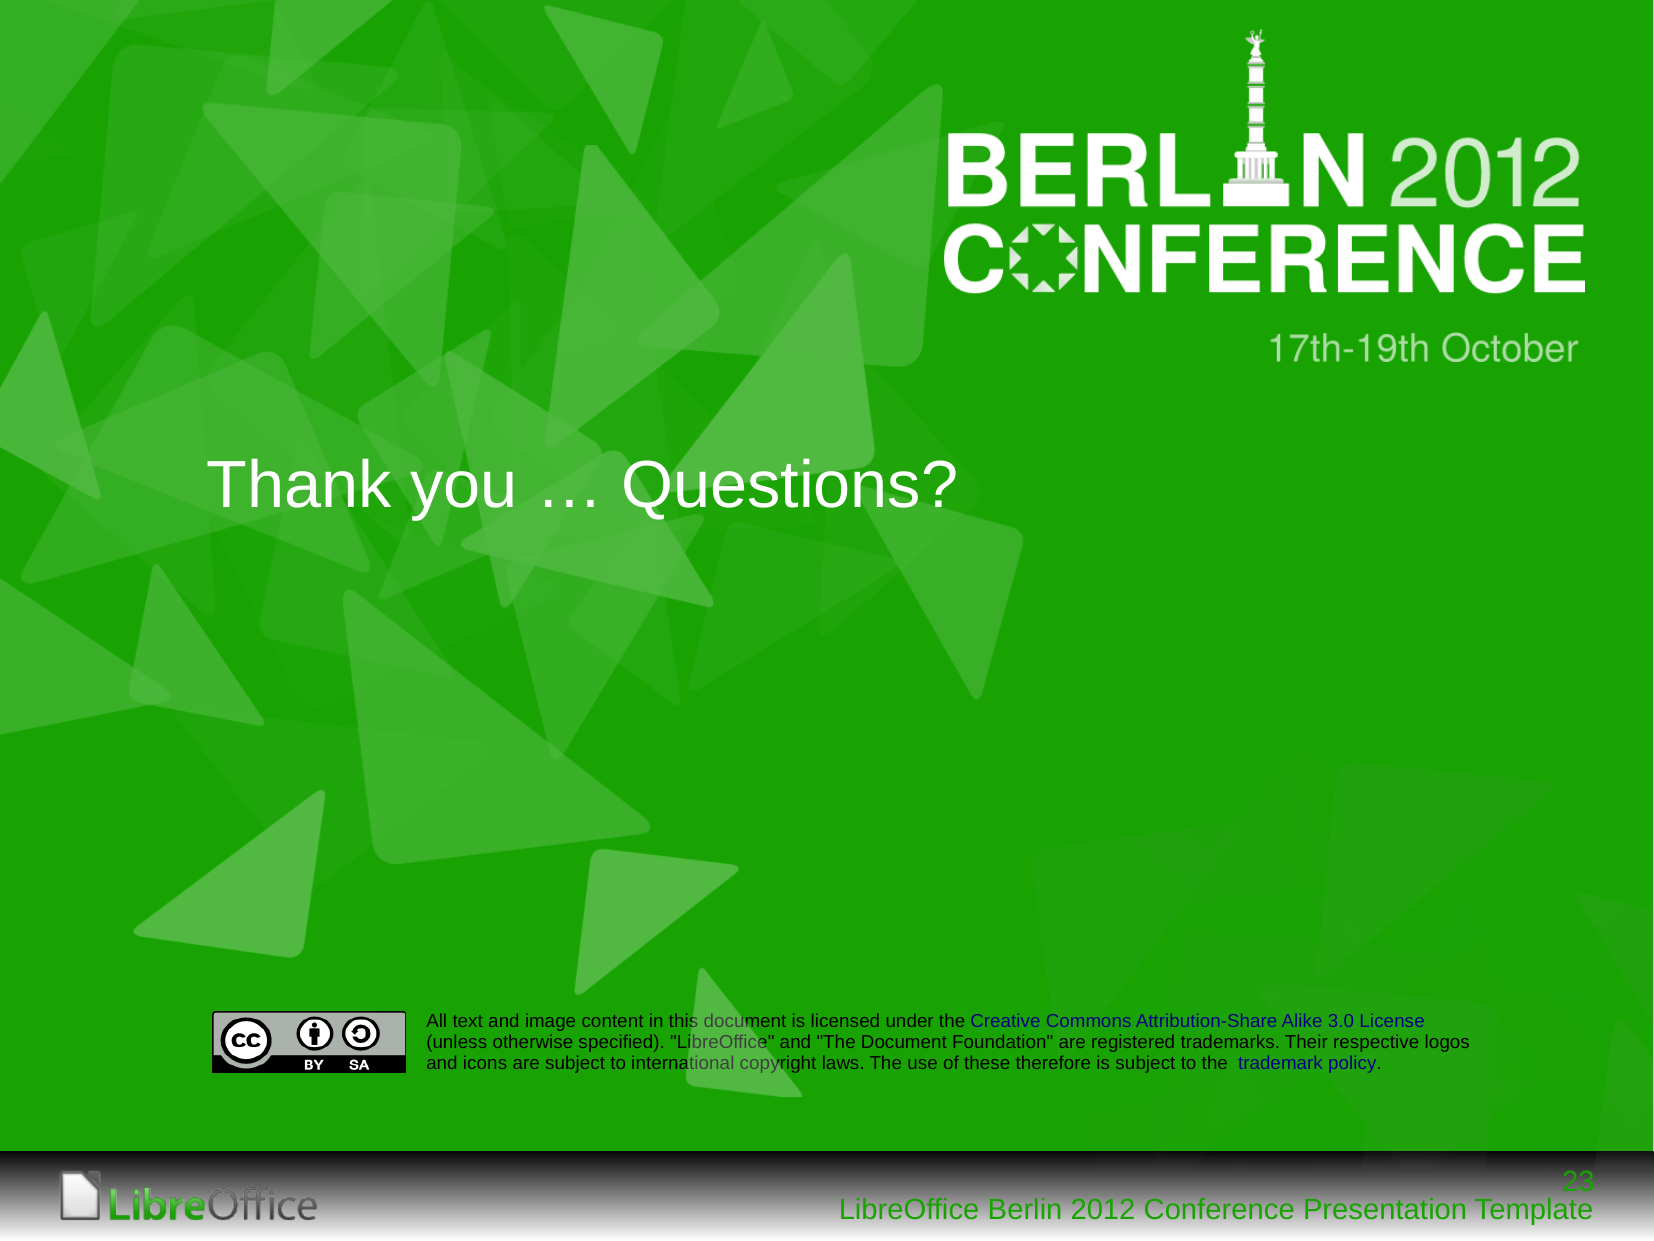

# Thank you … Questions?
23
LibreOffice Berlin 2012 Conference Presentation Template